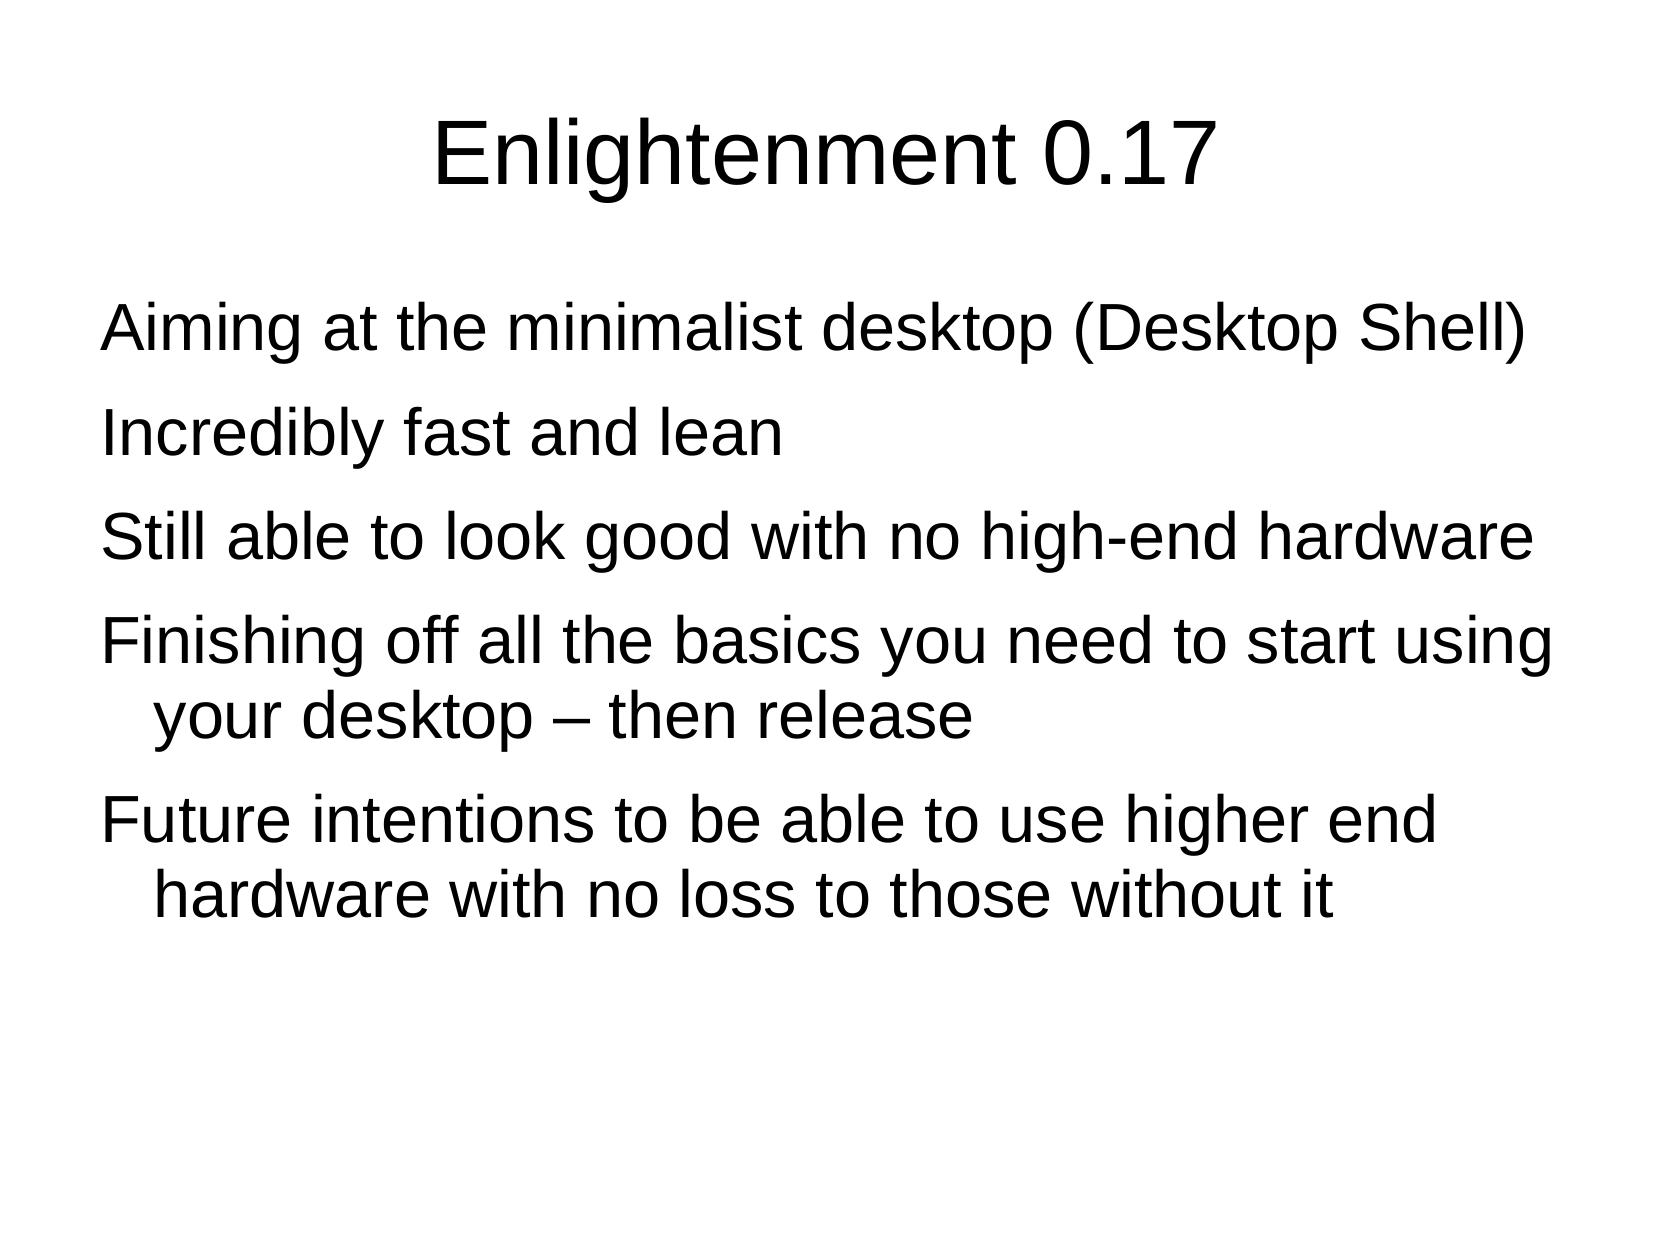

# Enlightenment 0.17
Aiming at the minimalist desktop (Desktop Shell)
Incredibly fast and lean
Still able to look good with no high-end hardware
Finishing off all the basics you need to start using your desktop – then release
Future intentions to be able to use higher end hardware with no loss to those without it